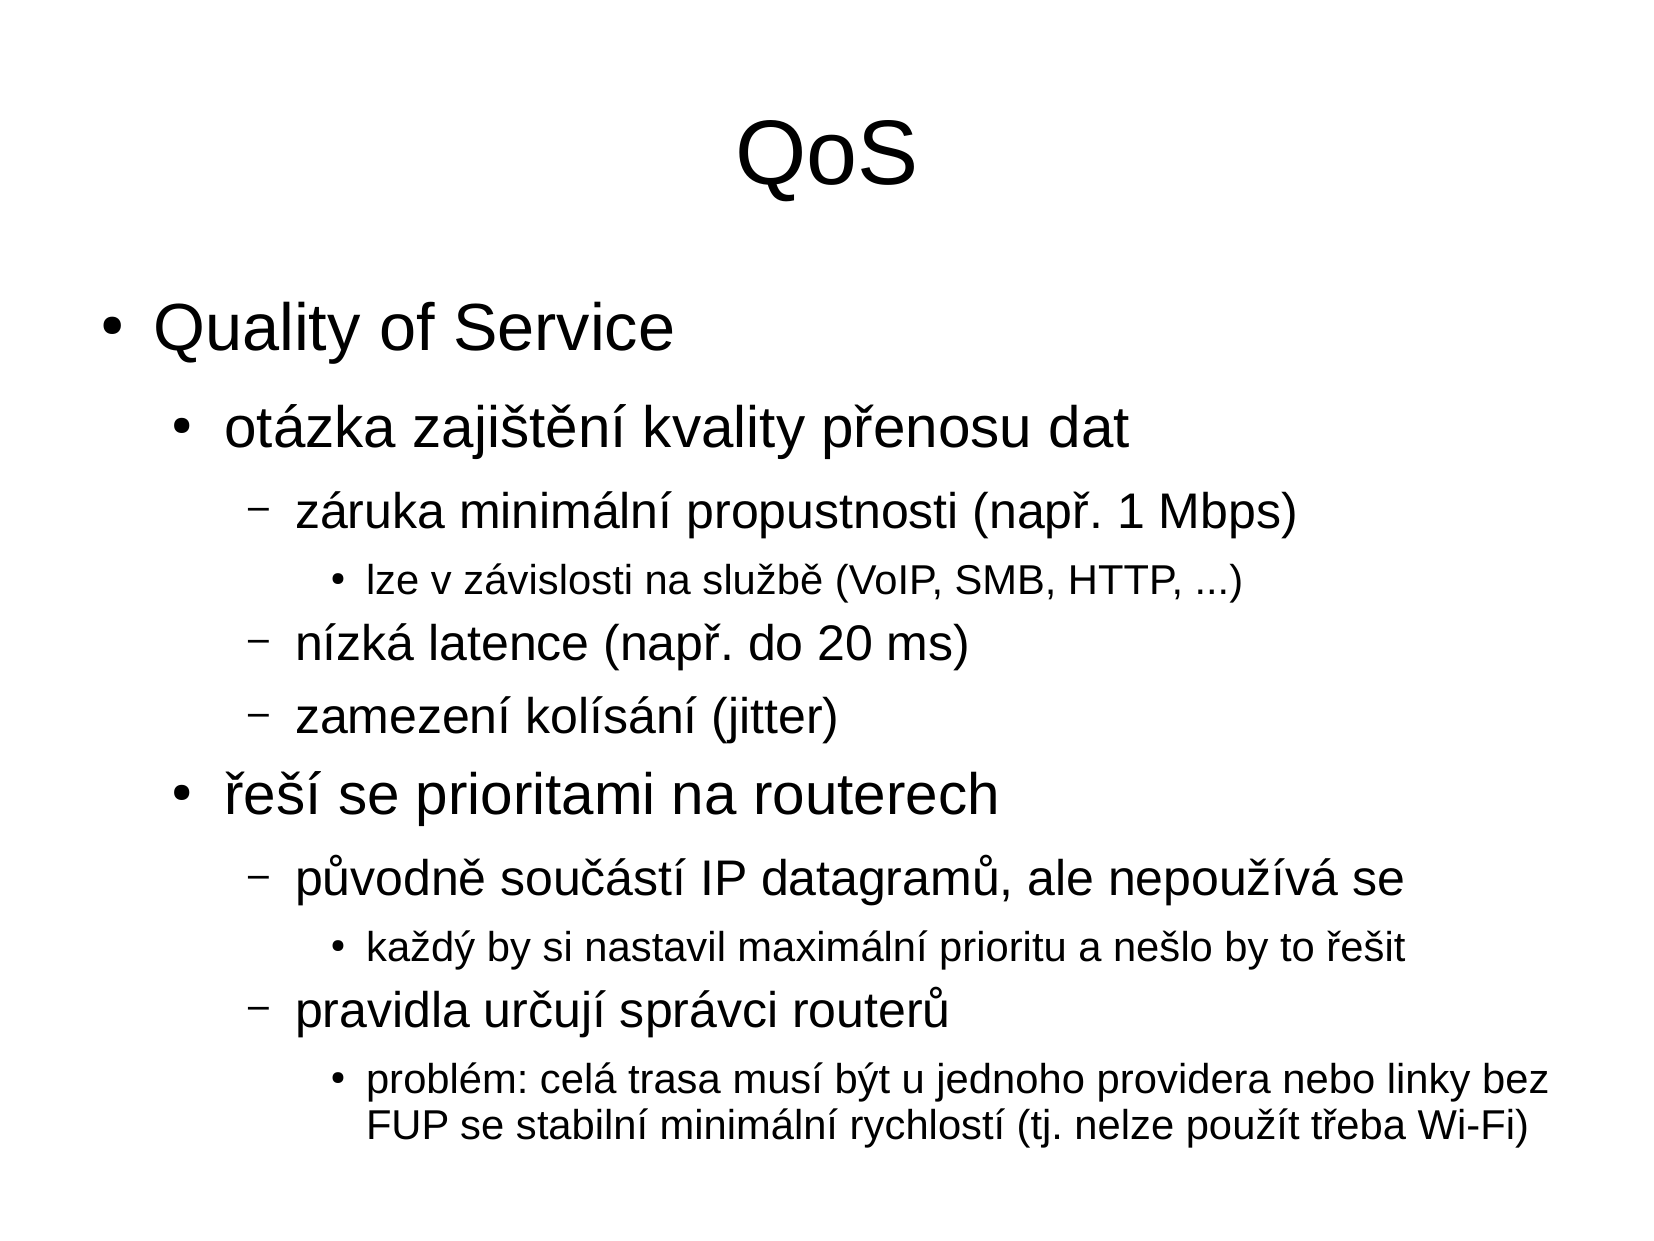

# QoS
Quality of Service
otázka zajištění kvality přenosu dat
záruka minimální propustnosti (např. 1 Mbps)
lze v závislosti na službě (VoIP, SMB, HTTP, ...)
nízká latence (např. do 20 ms)
zamezení kolísání (jitter)
řeší se prioritami na routerech
původně součástí IP datagramů, ale nepoužívá se
každý by si nastavil maximální prioritu a nešlo by to řešit
pravidla určují správci routerů
problém: celá trasa musí být u jednoho providera nebo linky bez FUP se stabilní minimální rychlostí (tj. nelze použít třeba Wi-Fi)